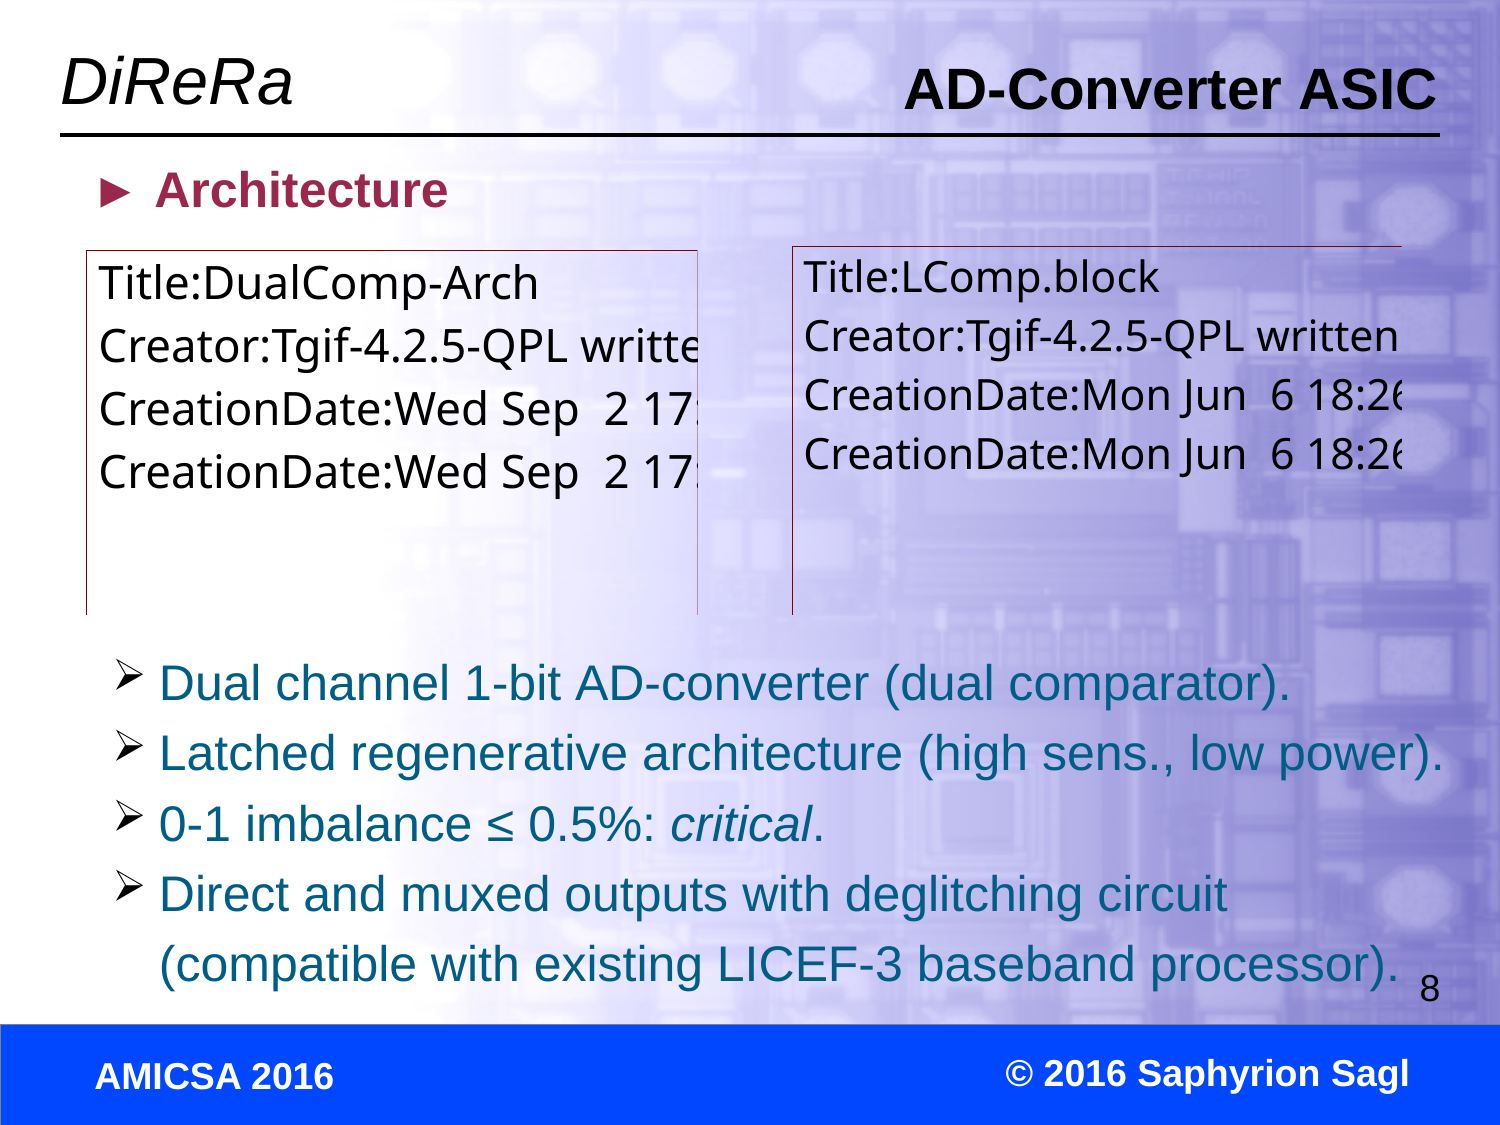

AD-Converter ASIC
► Architecture
Dual channel 1-bit AD-converter (dual comparator).
Latched regenerative architecture (high sens., low power).
0-1 imbalance ≤ 0.5%: critical.
Direct and muxed outputs with deglitching circuit
(compatible with existing LICEF-3 baseband processor).
8
AMICSA 2016